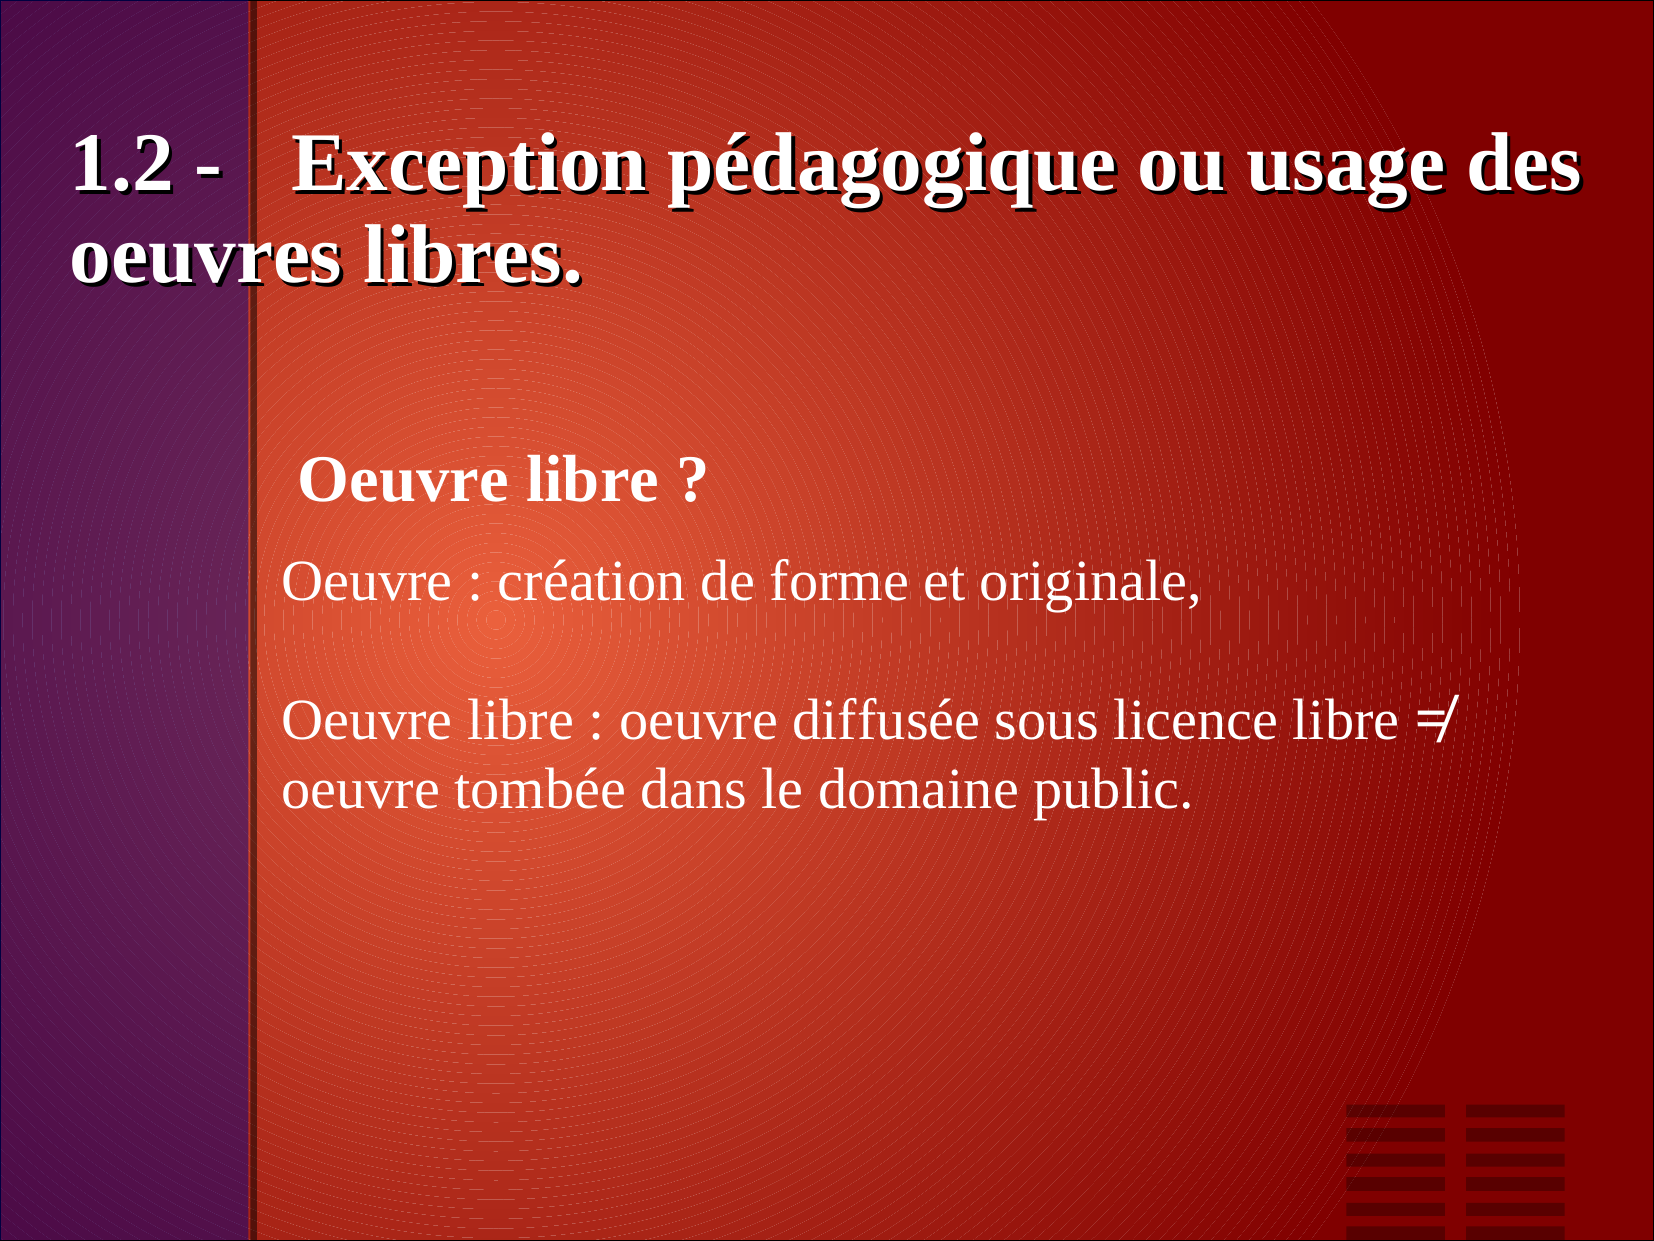

# 1.2 - 	Exception pédagogique ou usage des oeuvres libres.
 Oeuvre libre ?
Oeuvre : création de forme et originale,
Oeuvre libre : oeuvre diffusée sous licence libre ≠ oeuvre tombée dans le domaine public.